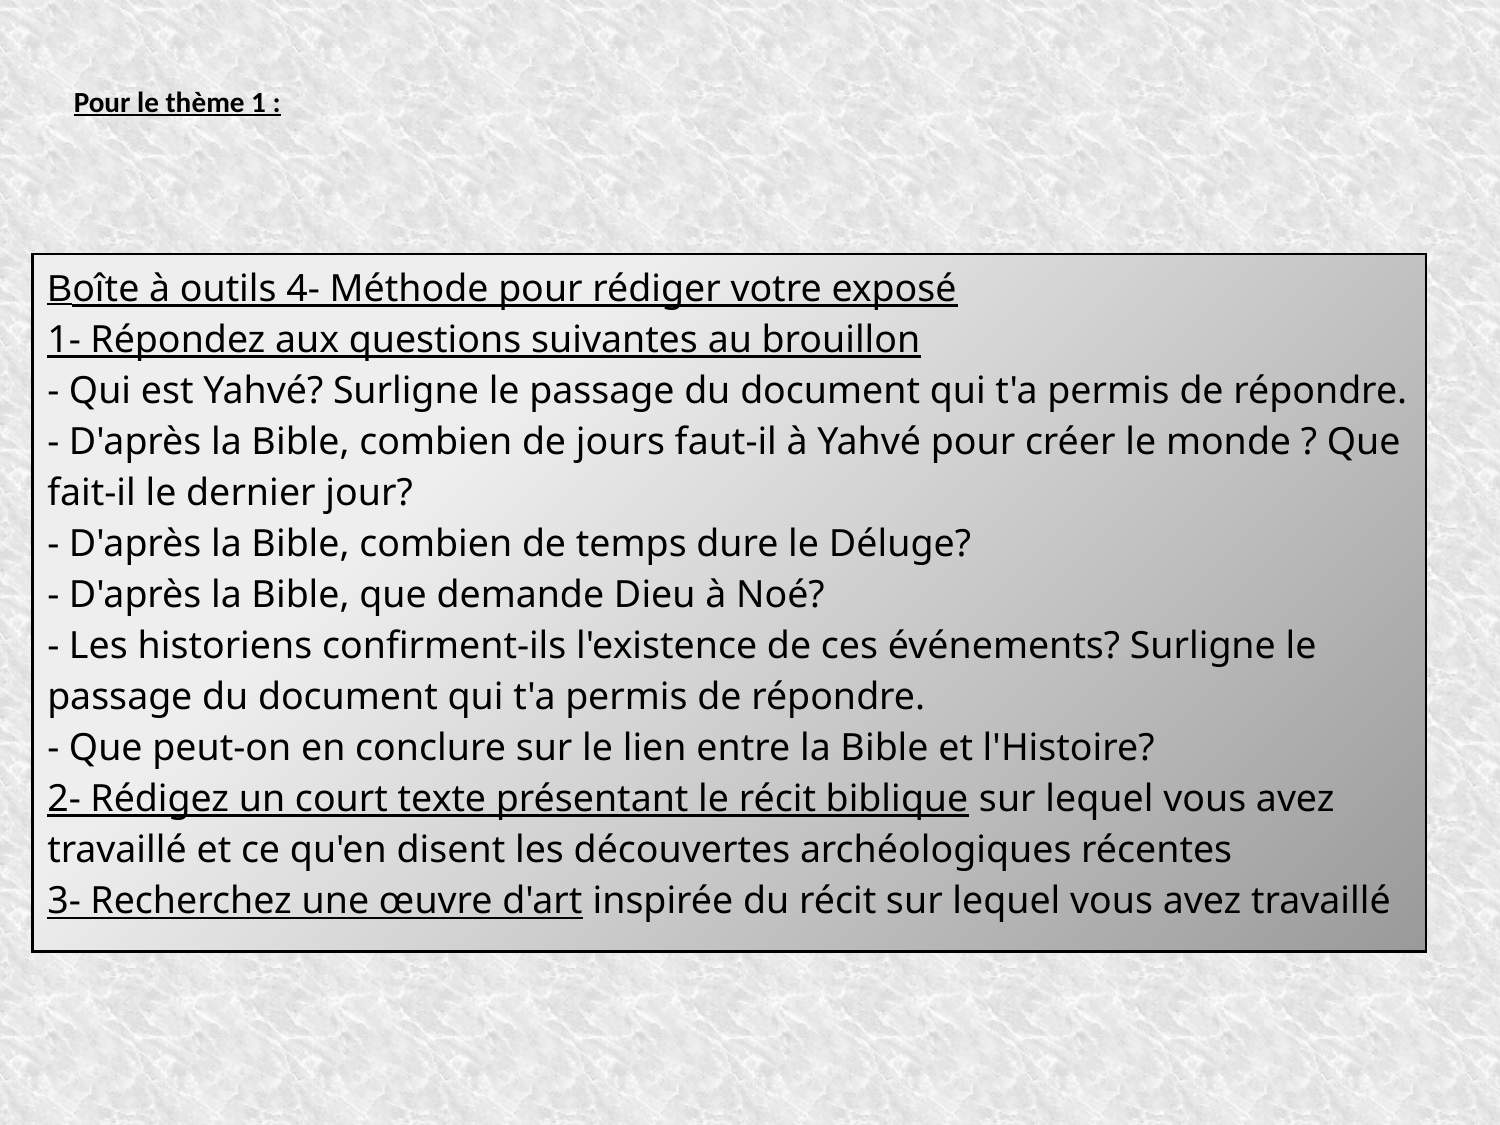

Pour le thème 1 :
| Boîte à outils 4- Méthode pour rédiger votre exposé 1- Répondez aux questions suivantes au brouillon - Qui est Yahvé? Surligne le passage du document qui t'a permis de répondre. - D'après la Bible, combien de jours faut-il à Yahvé pour créer le monde ? Que fait-il le dernier jour? - D'après la Bible, combien de temps dure le Déluge? - D'après la Bible, que demande Dieu à Noé? - Les historiens confirment-ils l'existence de ces événements? Surligne le passage du document qui t'a permis de répondre. - Que peut-on en conclure sur le lien entre la Bible et l'Histoire? 2- Rédigez un court texte présentant le récit biblique sur lequel vous avez travaillé et ce qu'en disent les découvertes archéologiques récentes 3- Recherchez une œuvre d'art inspirée du récit sur lequel vous avez travaillé |
| --- |